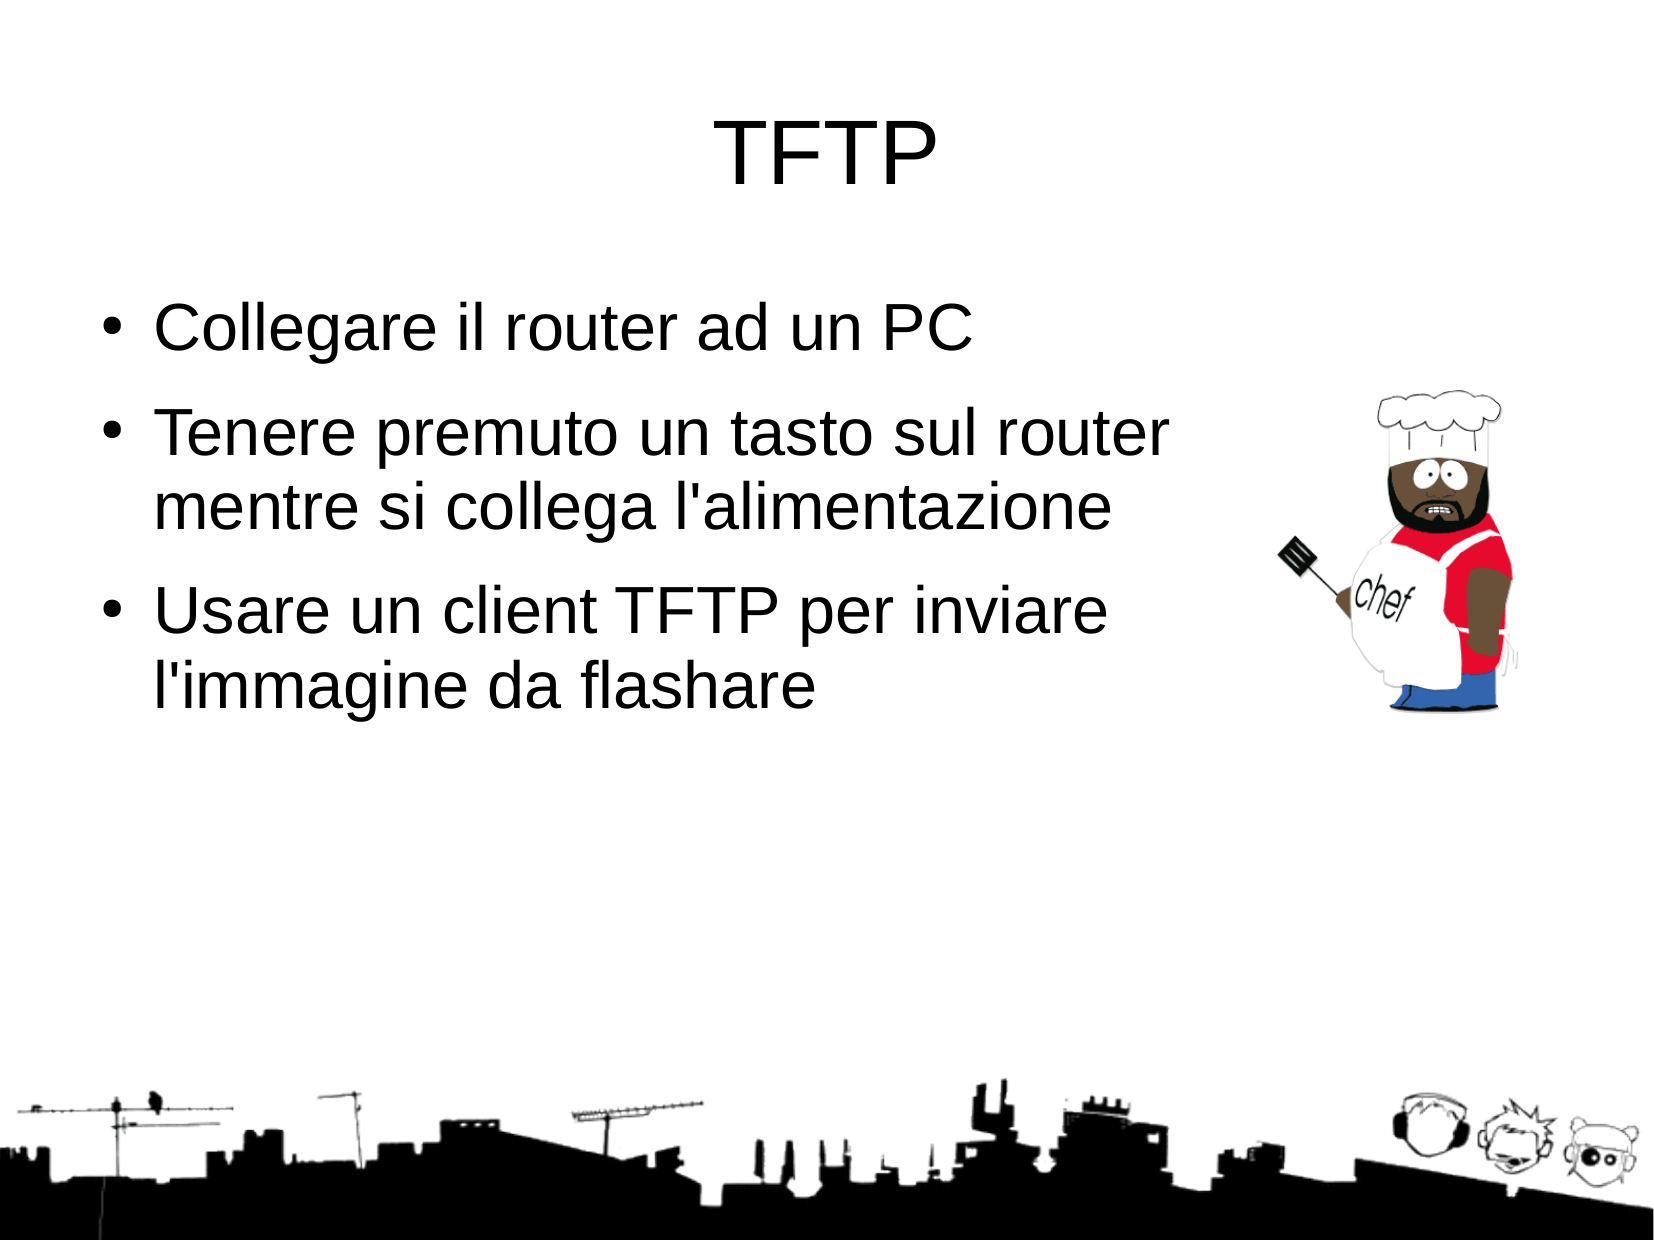

# TFTP
Collegare il router ad un PC
Tenere premuto un tasto sul router mentre si collega l'alimentazione
Usare un client TFTP per inviare l'immagine da flashare